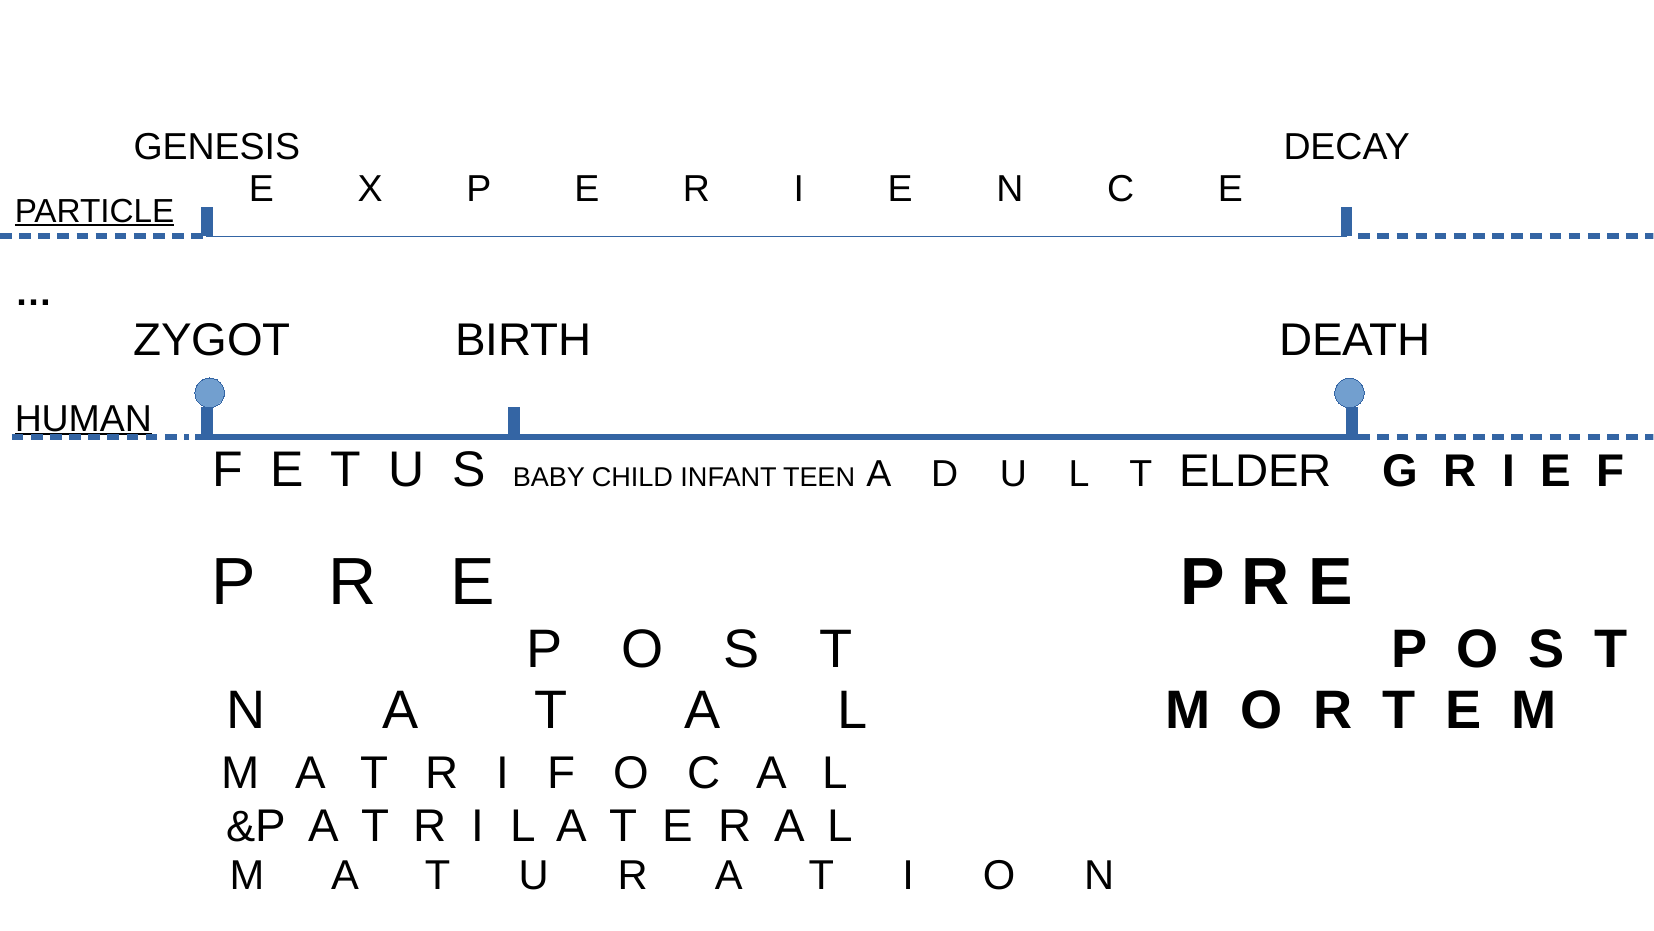

GENESIS DECAY
 E X P E R I E N C E
 ZYGOT BIRTH DEATH
 F E T U S BABY CHILD INFANT TEEN A D U L T ELDER G R I E F
 P R E P R E
 P O S T P O S T
 N A T A L M O R T E M
 M A T R I F O C A L
 &P A T R I L A T E R A L
 M A T U R A T I O N
PARTICLE
…
HUMAN